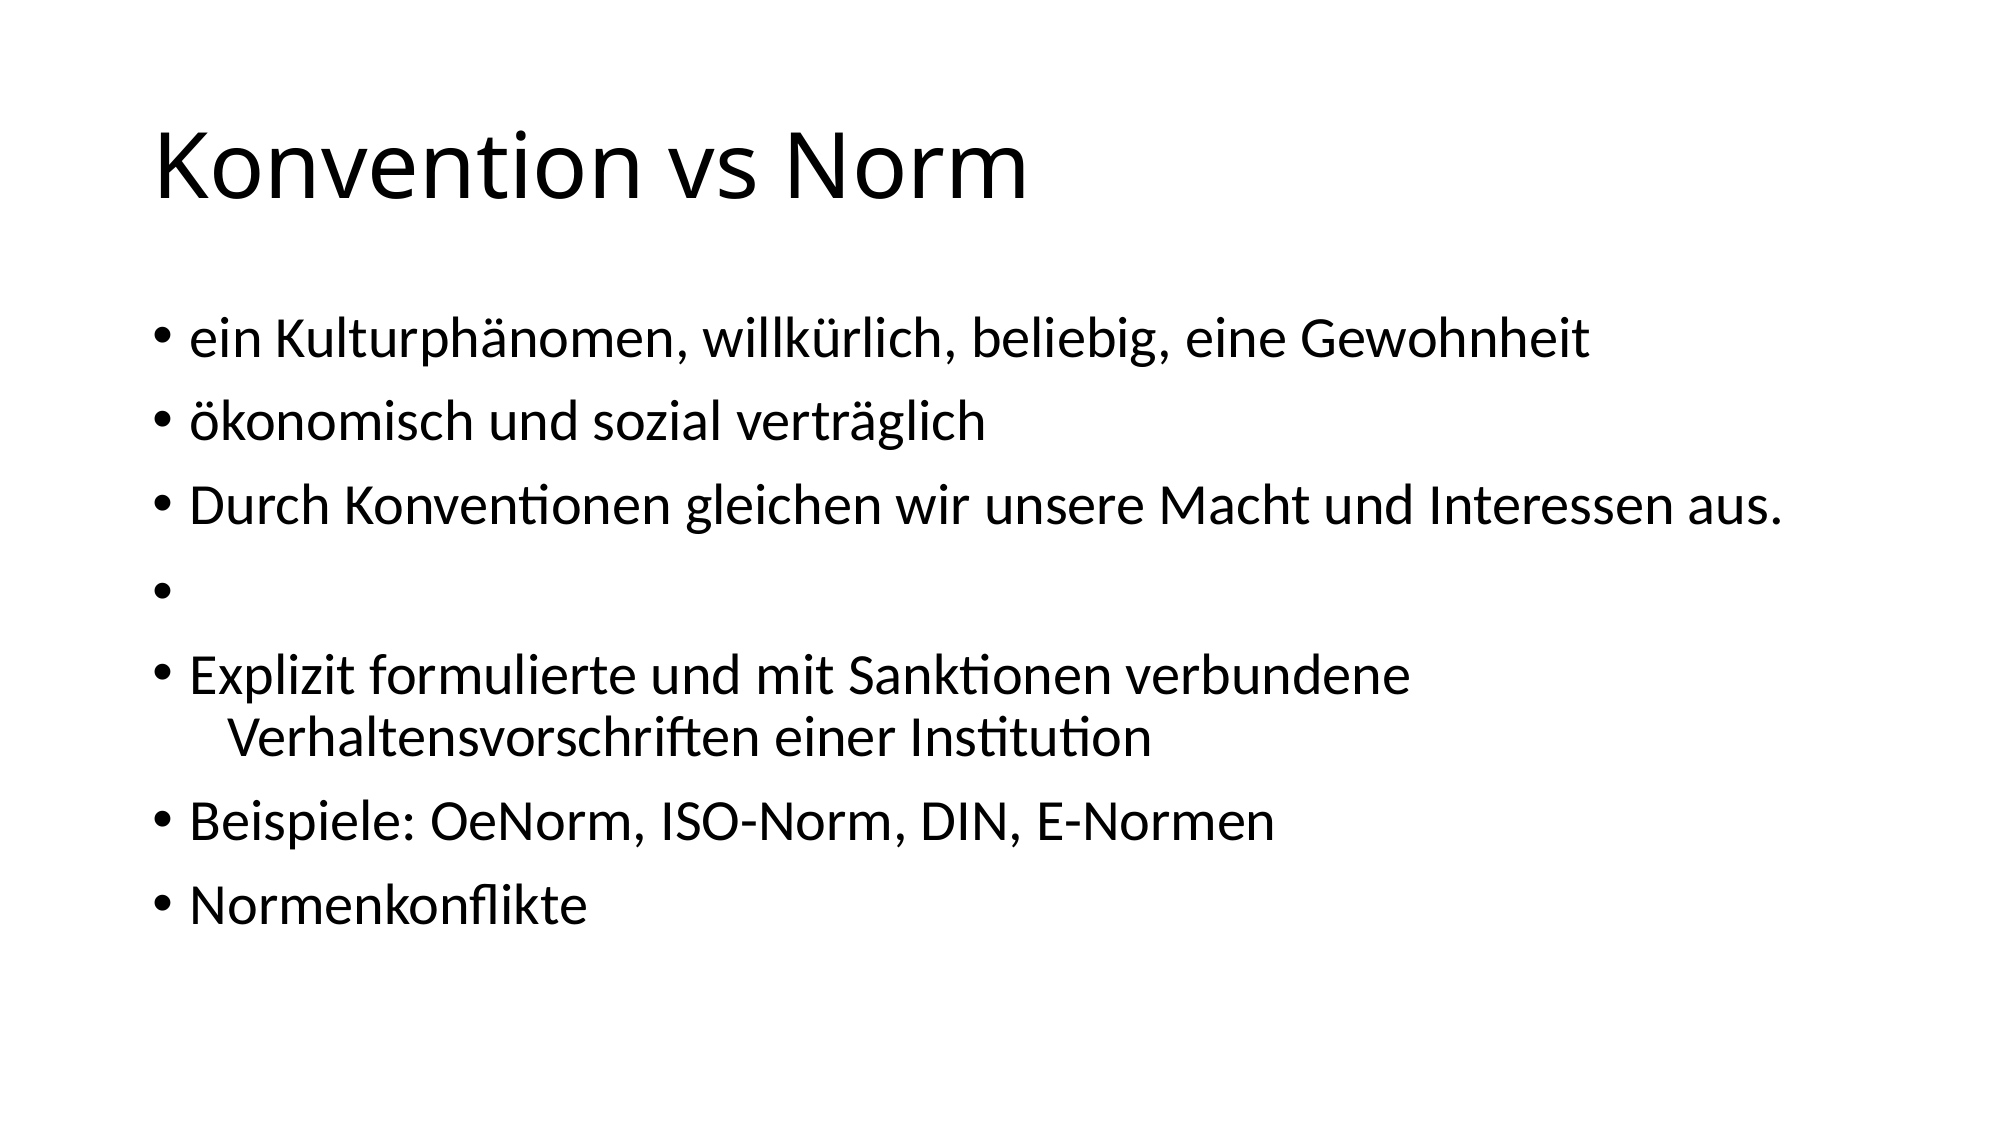

# Konvention vs Norm
ein Kulturphänomen, willkürlich, beliebig, eine Gewohnheit
ökonomisch und sozial verträglich
Durch Konventionen gleichen wir unsere Macht und Interessen aus.
Explizit formulierte und mit Sanktionen verbundene Verhaltensvorschriften einer Institution
Beispiele: OeNorm, ISO-Norm, DIN, E-Normen
Normenkonflikte